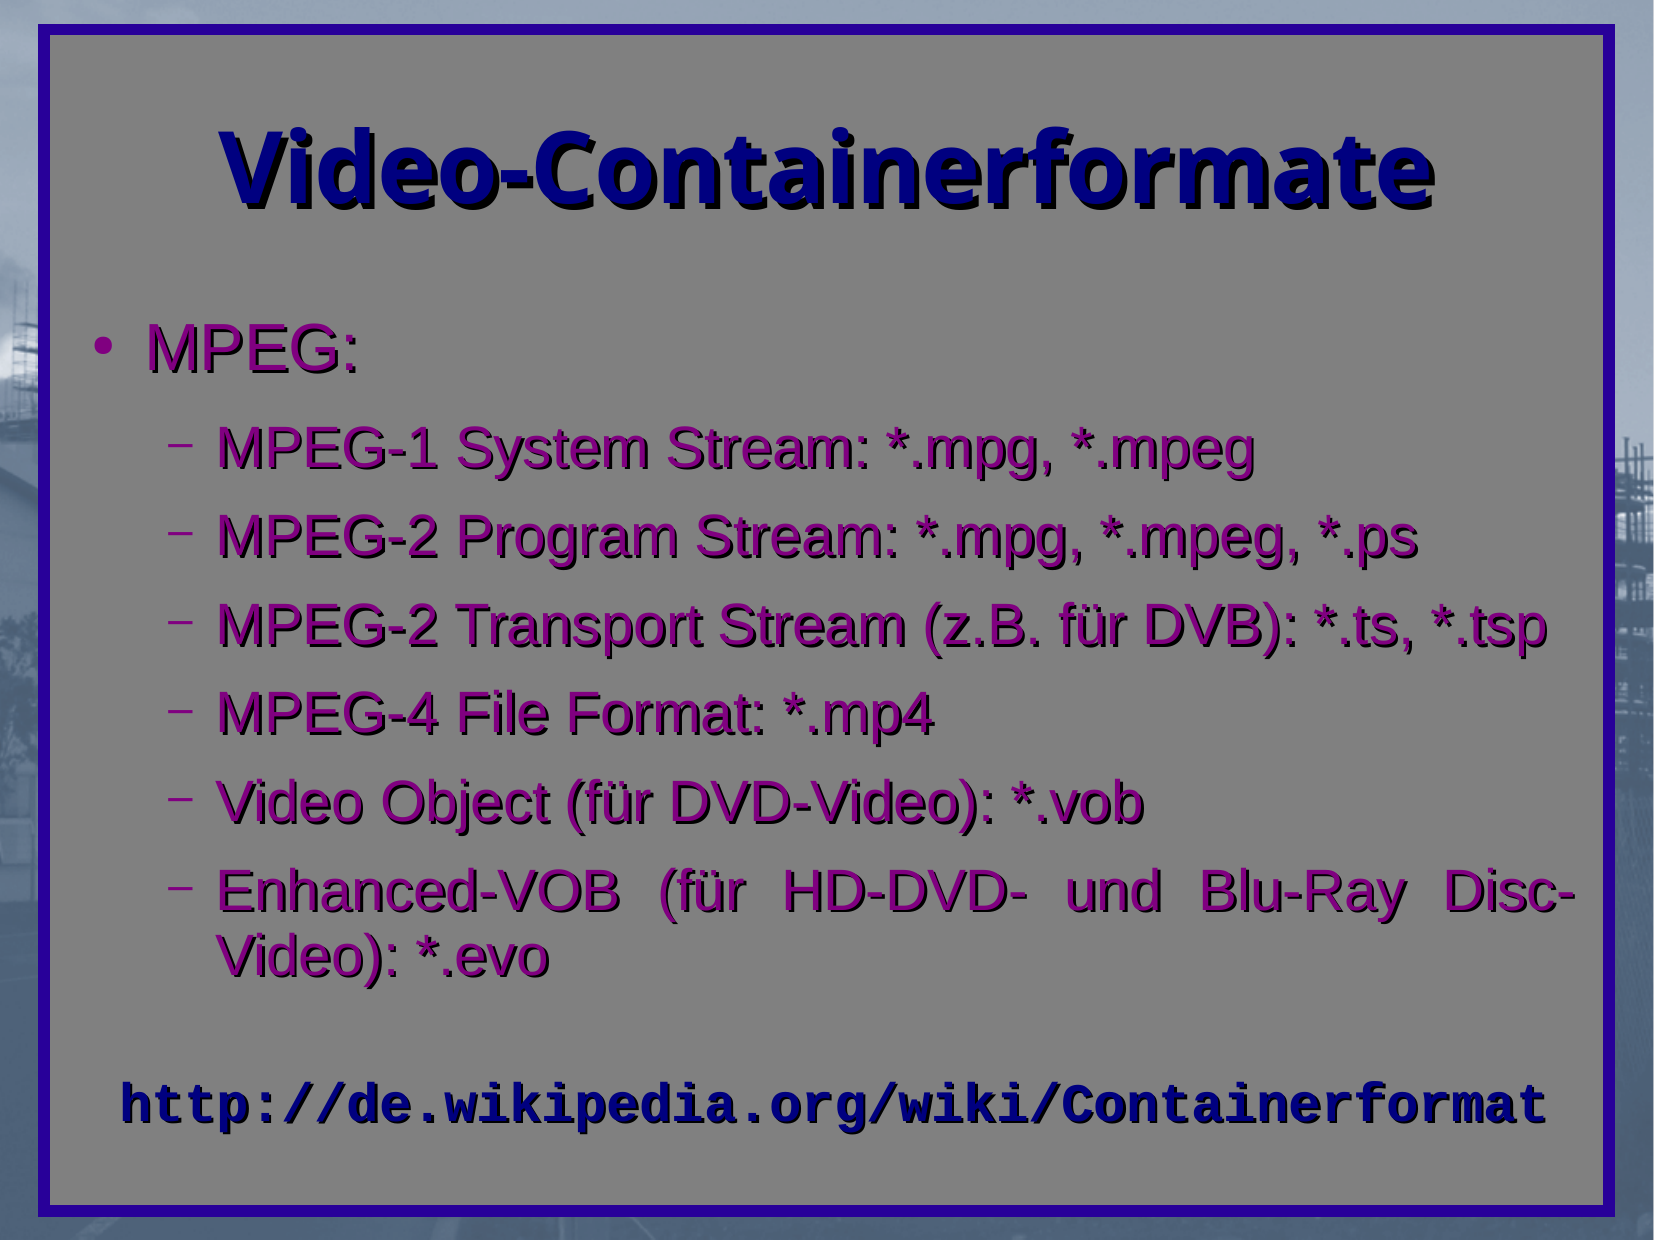

# Video-Containerformate
MPEG:
MPEG-1 System Stream: *.mpg, *.mpeg
MPEG-2 Program Stream: *.mpg, *.mpeg, *.ps
MPEG-2 Transport Stream (z.B. für DVB): *.ts, *.tsp
MPEG-4 File Format: *.mp4
Video Object (für DVD-Video): *.vob
Enhanced-VOB (für HD-DVD- und Blu-Ray Disc-Video): *.evo
http://de.wikipedia.org/wiki/Containerformat